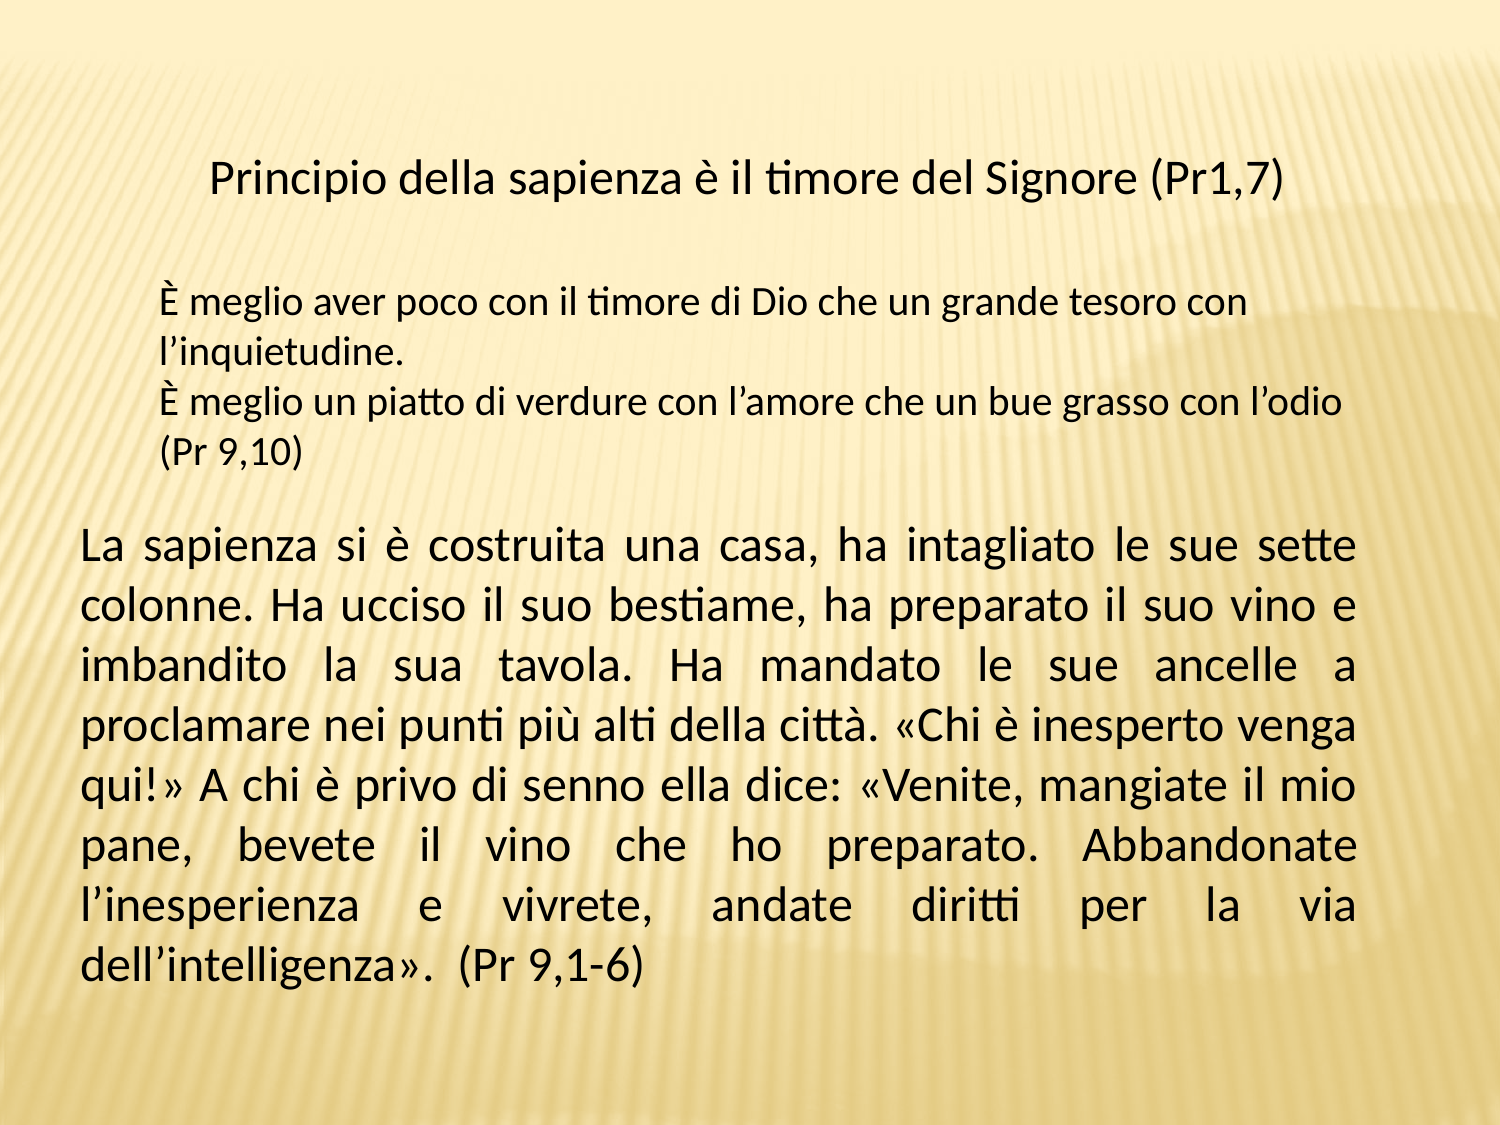

Principio della sapienza è il timore del Signore (Pr1,7)
È meglio aver poco con il timore di Dio che un grande tesoro con l’inquietudine.
È meglio un piatto di verdure con l’amore che un bue grasso con l’odio
(Pr 9,10)
La sapienza si è costruita una casa, ha intagliato le sue sette colonne. Ha ucciso il suo bestiame, ha preparato il suo vino e imbandito la sua tavola. Ha mandato le sue ancelle a proclamare nei punti più alti della città. «Chi è inesperto venga qui!» A chi è privo di senno ella dice: «Venite, mangiate il mio pane, bevete il vino che ho preparato. Abbandonate l’inesperienza e vivrete, andate diritti per la via dell’intelligenza». (Pr 9,1-6)